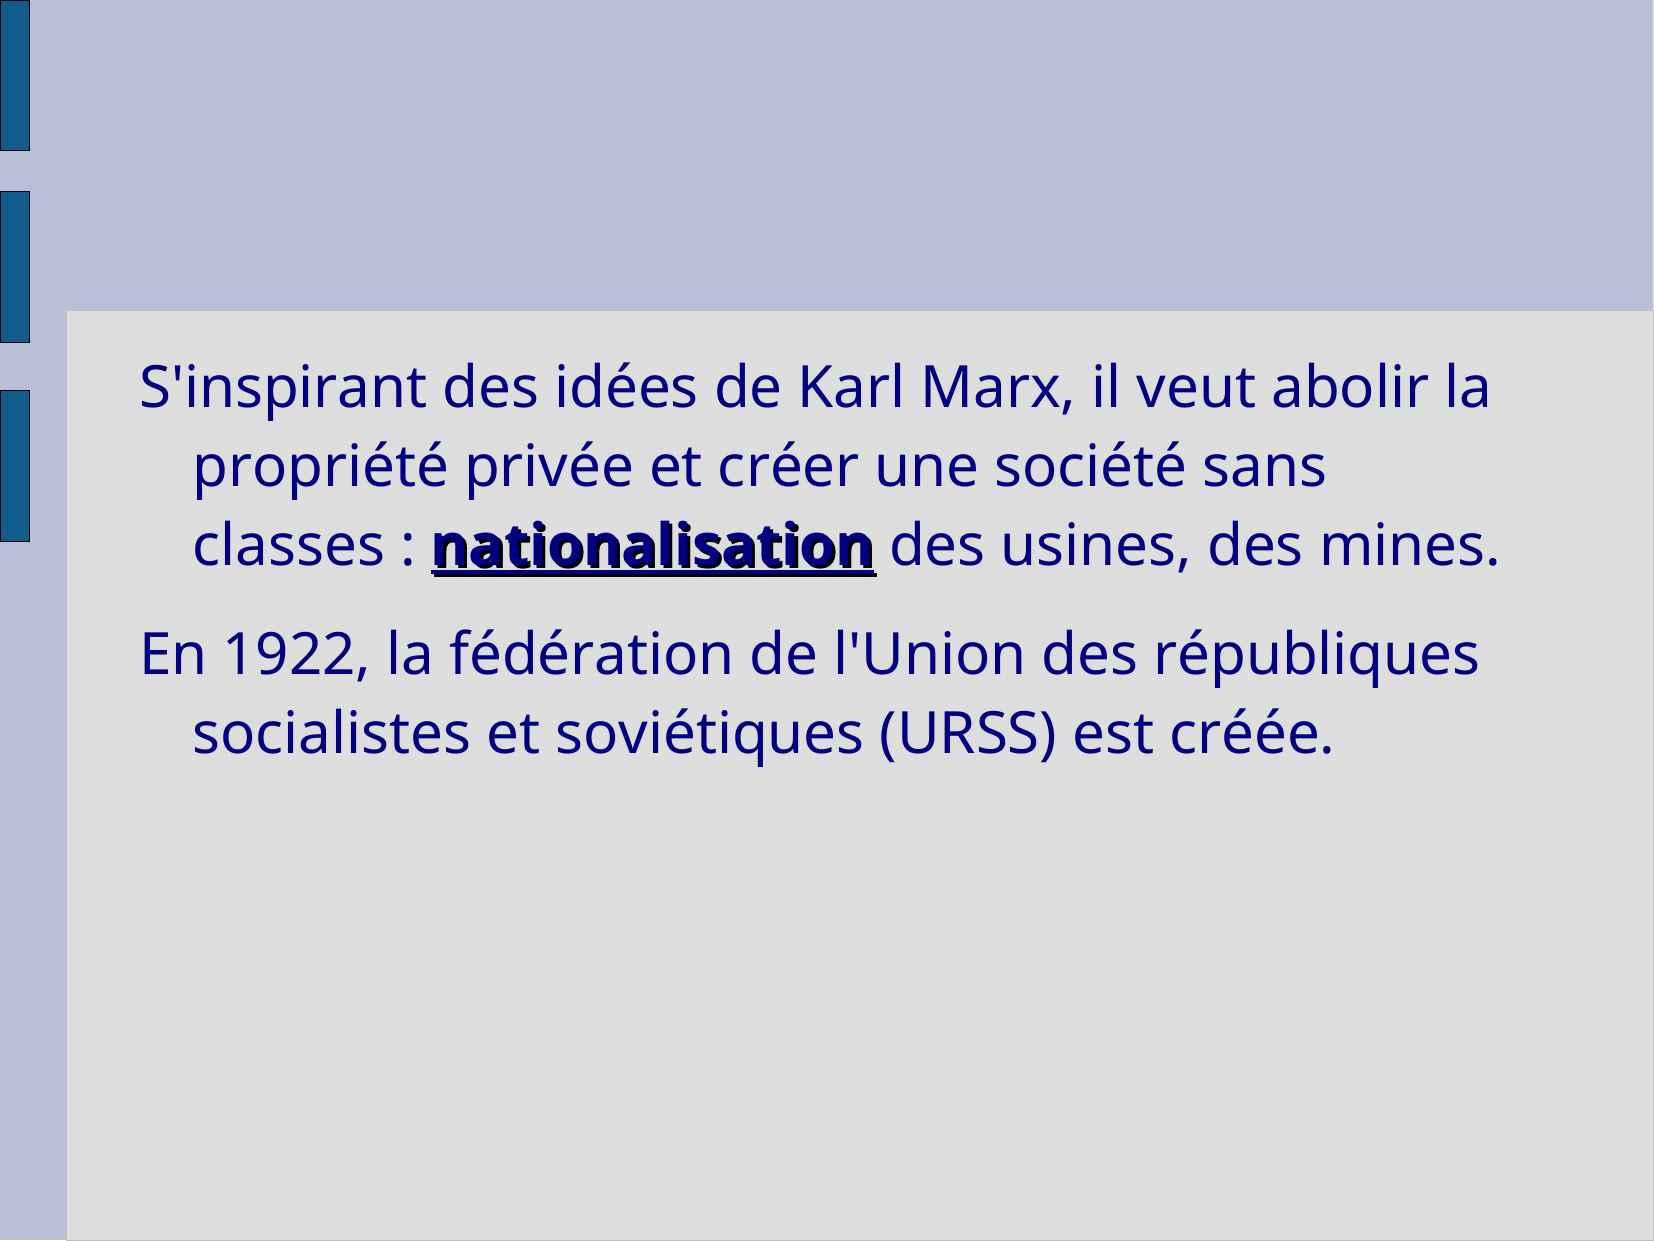

#
S'inspirant des idées de Karl Marx, il veut abolir la propriété privée et créer une société sans classes : nationalisation des usines, des mines.
En 1922, la fédération de l'Union des républiques socialistes et soviétiques (URSS) est créée.